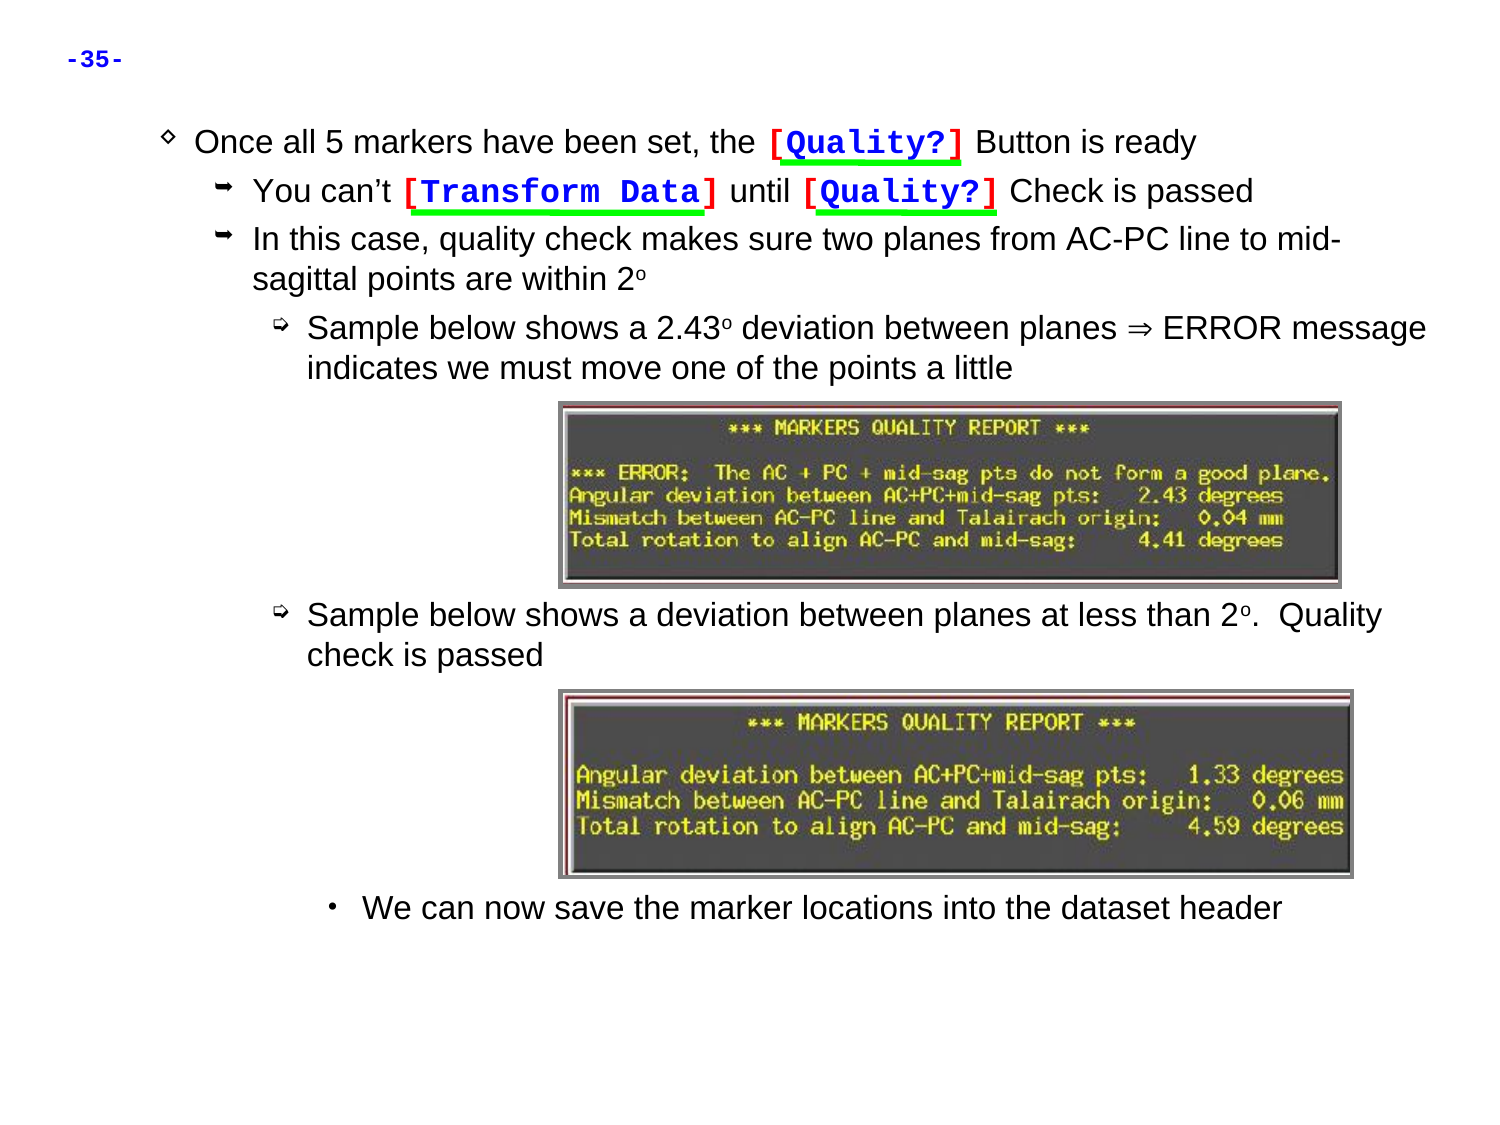

Once all 5 markers have been set, the [Quality?] Button is ready
You can’t [Transform Data] until [Quality?] Check is passed
In this case, quality check makes sure two planes from AC-PC line to mid-sagittal points are within 2o
Sample below shows a 2.43o deviation between planes  ERROR message indicates we must move one of the points a little
Sample below shows a deviation between planes at less than 2o. Quality check is passed
We can now save the marker locations into the dataset header